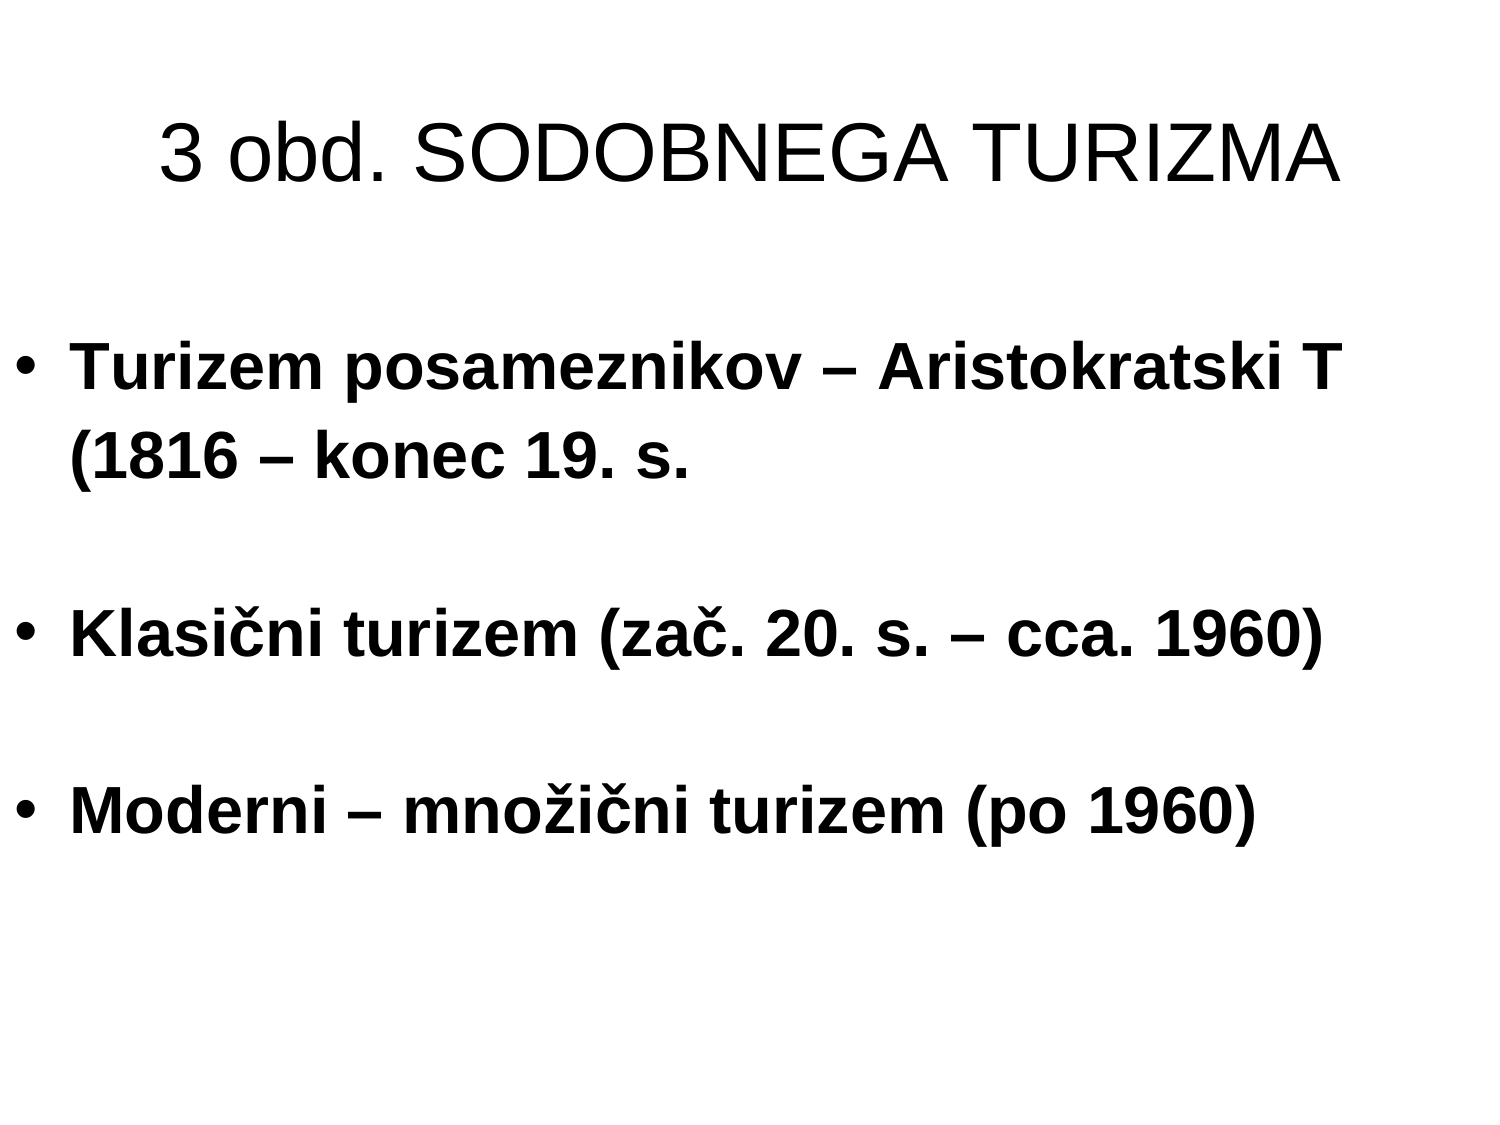

# 3 obd. SODOBNEGA TURIZMA
Turizem posameznikov – Aristokratski T
	(1816 – konec 19. s.
‏
Klasični turizem (zač. 20. s. – cca. 1960)‏
Moderni – množični turizem (po 1960)‏